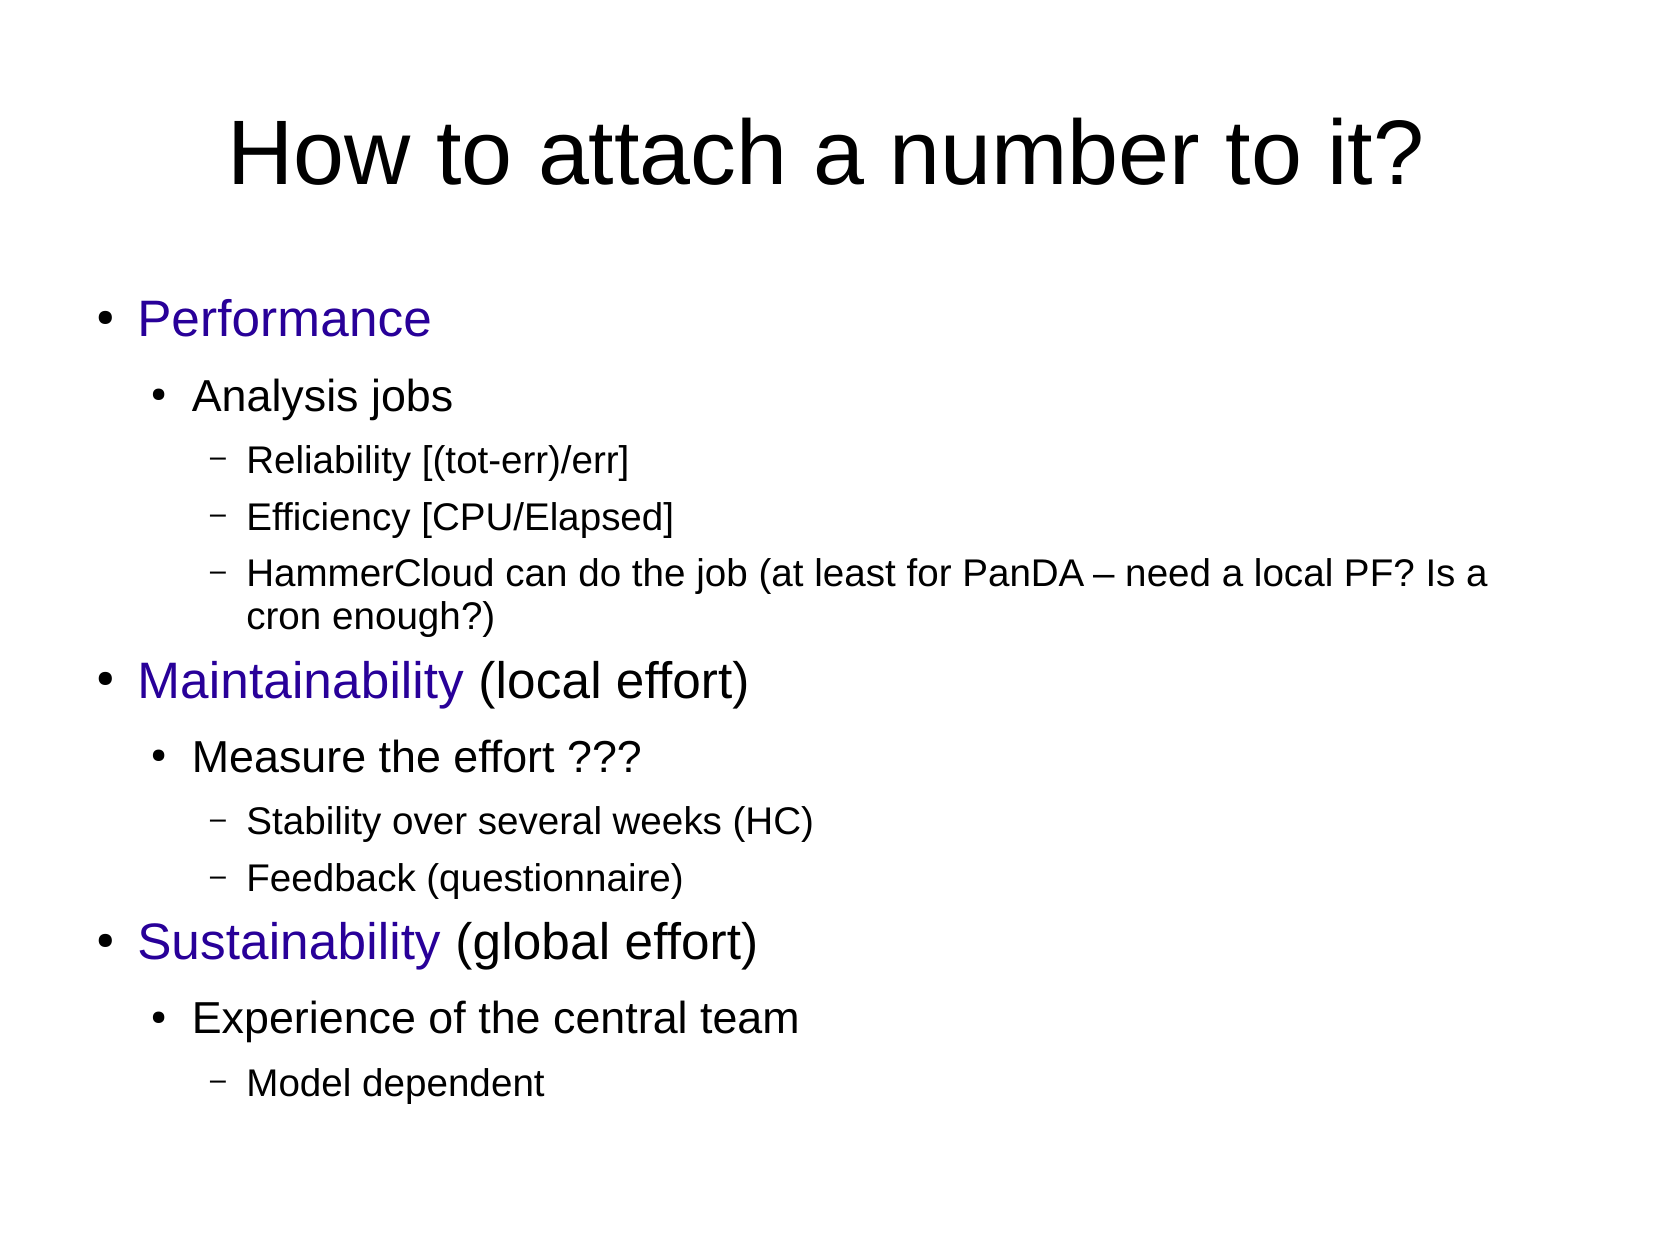

# How to attach a number to it?
Performance
Analysis jobs
Reliability [(tot-err)/err]
Efficiency [CPU/Elapsed]
HammerCloud can do the job (at least for PanDA – need a local PF? Is a cron enough?)
Maintainability (local effort)
Measure the effort ???
Stability over several weeks (HC)
Feedback (questionnaire)
Sustainability (global effort)
Experience of the central team
Model dependent